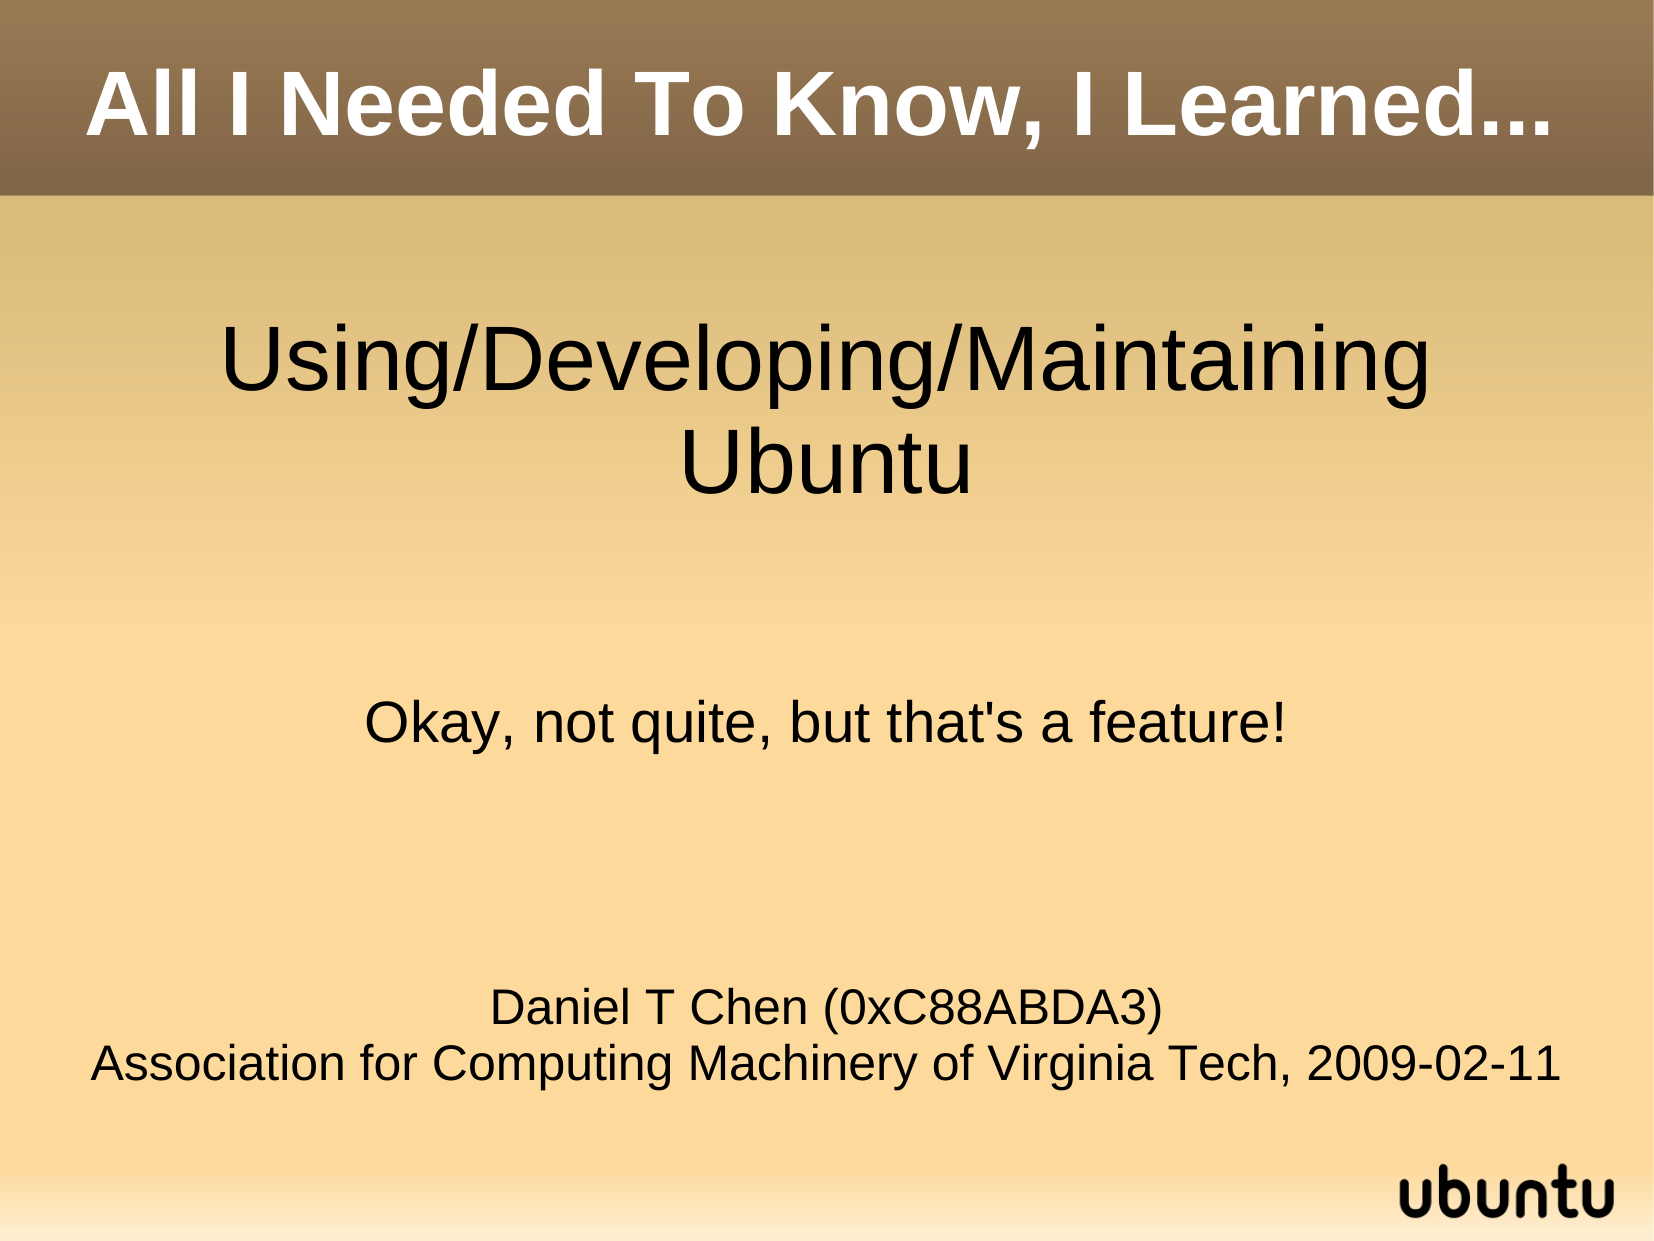

# All I Needed To Know, I Learned...
Using/Developing/Maintaining
Ubuntu
Okay, not quite, but that's a feature!
Daniel T Chen (0xC88ABDA3)
Association for Computing Machinery of Virginia Tech, 2009-02-11